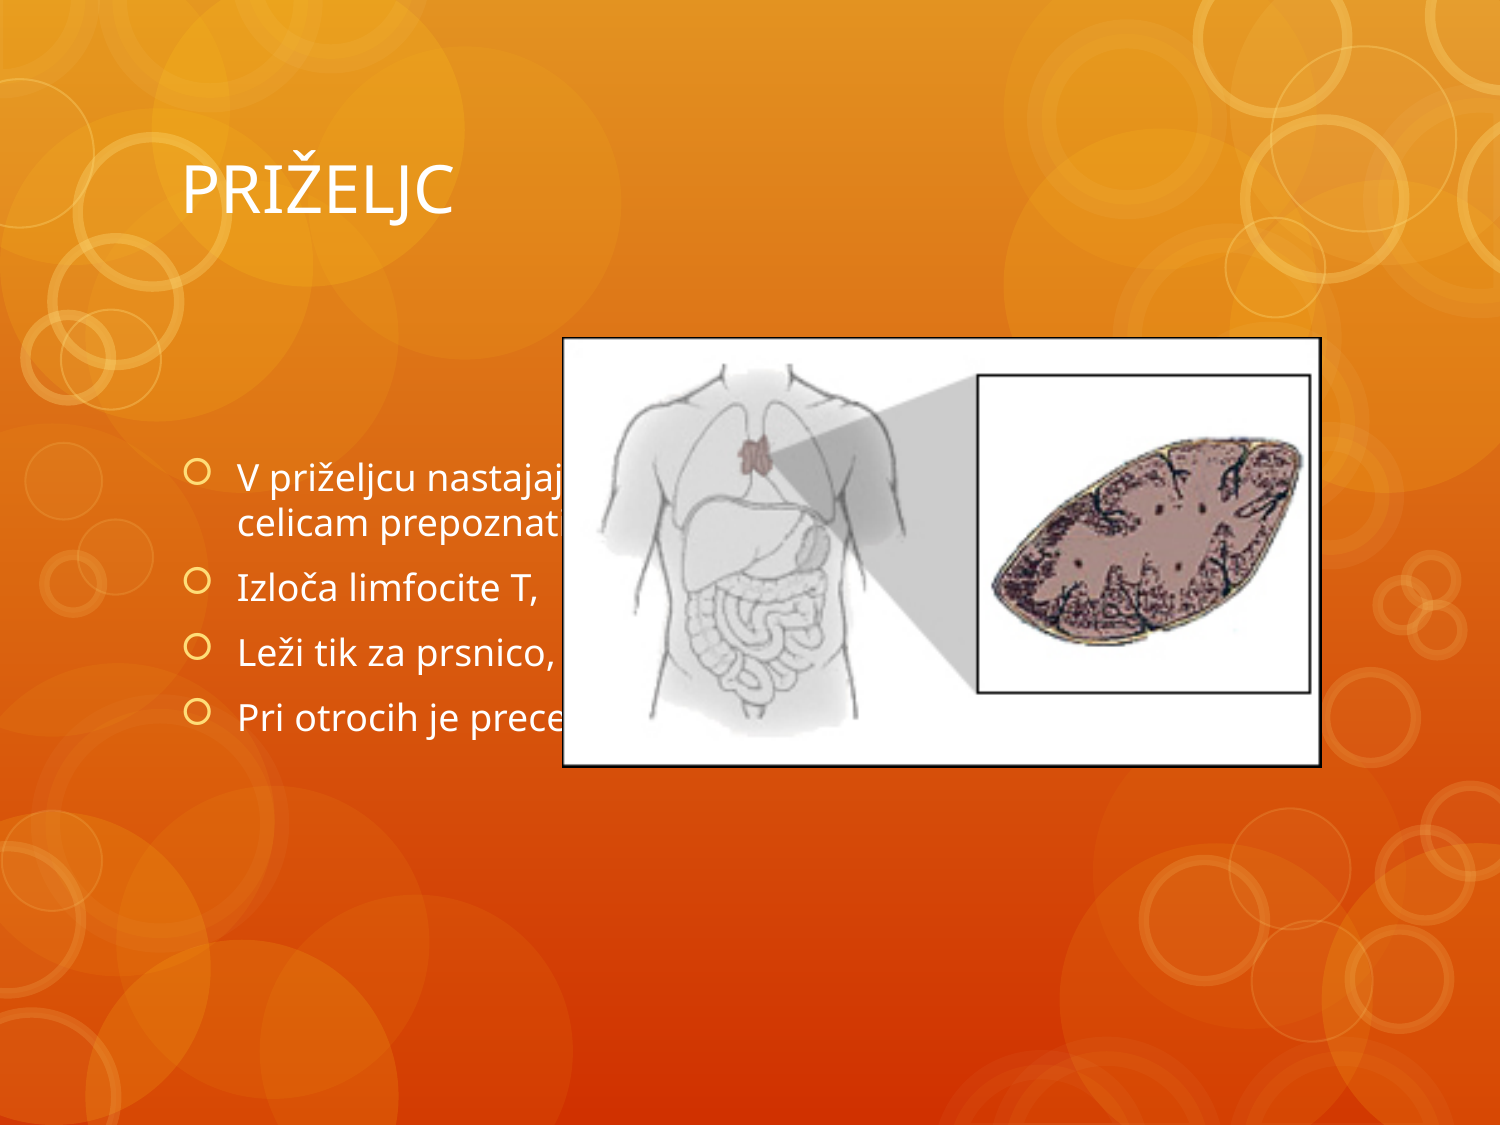

# PRIŽELJC
V priželjcu nastajajo hormoni, ki pomagajo obrambnim celicam prepoznati tujke,
Izloča limfocite T,
Leži tik za prsnico,
Pri otrocih je precej velik, s starostjo se manjša.